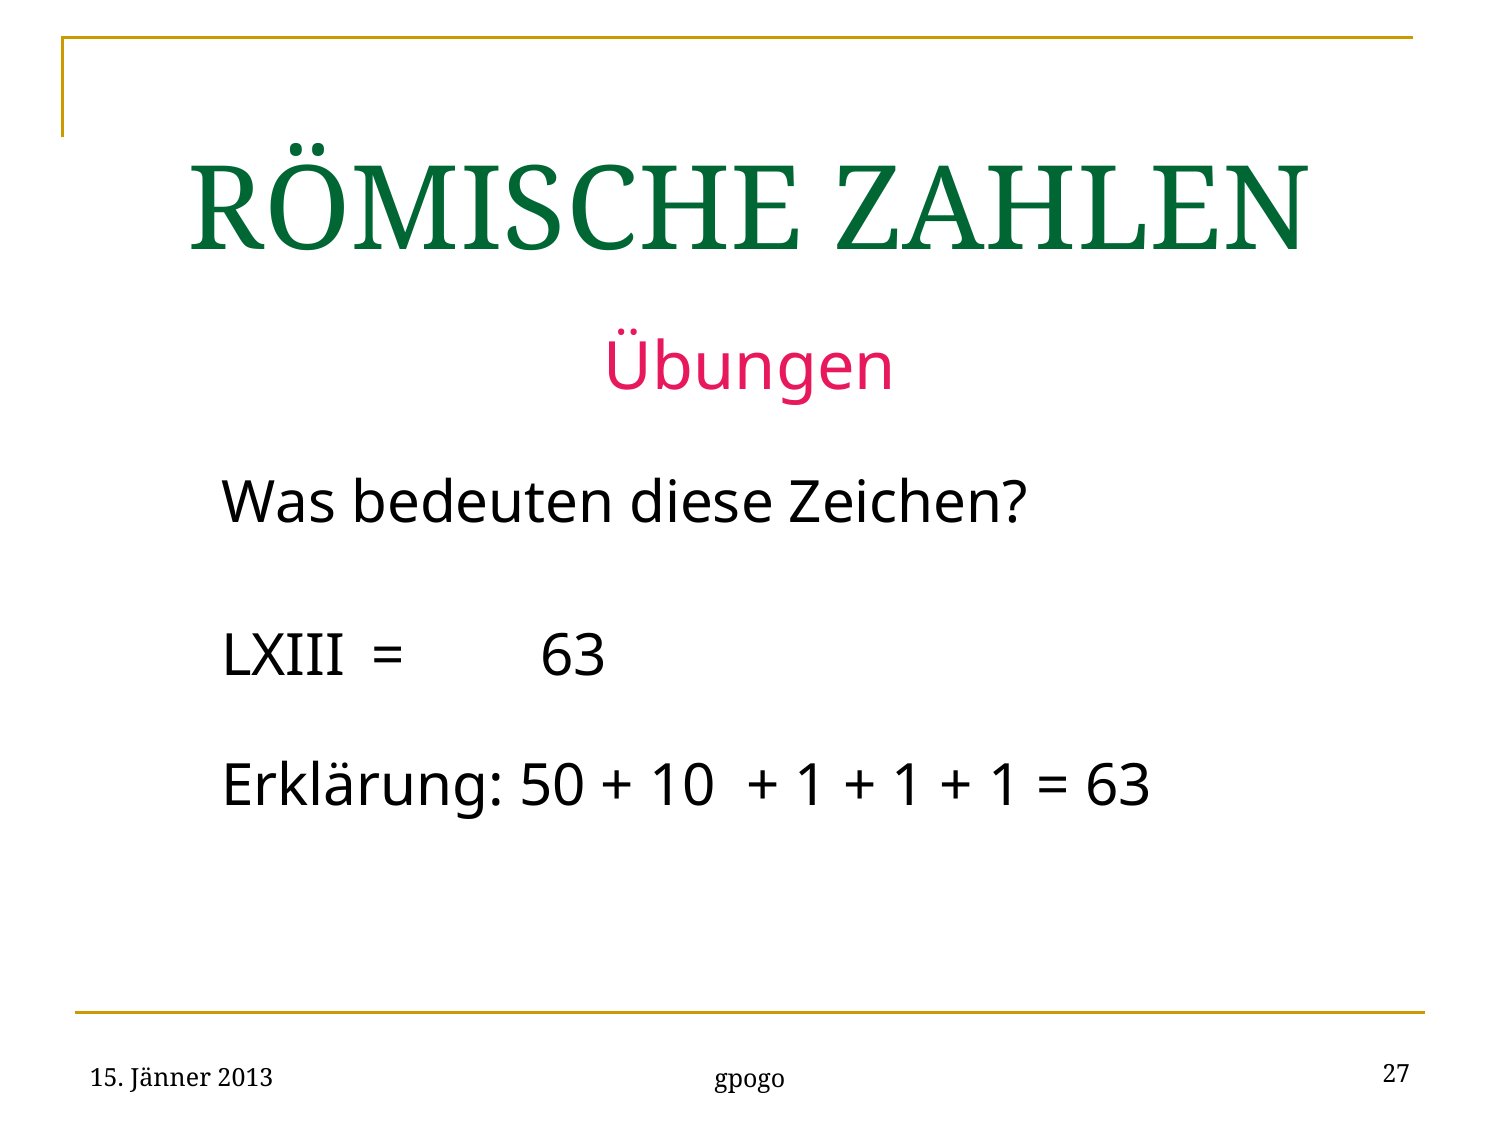

# RÖMISCHE ZAHLEN
Übungen
Was bedeuten diese Zeichen?
LXIII	=
63
Erklärung: 50 + 10 + 1 + 1 + 1 = 63
15. Jänner 2013
gpogo